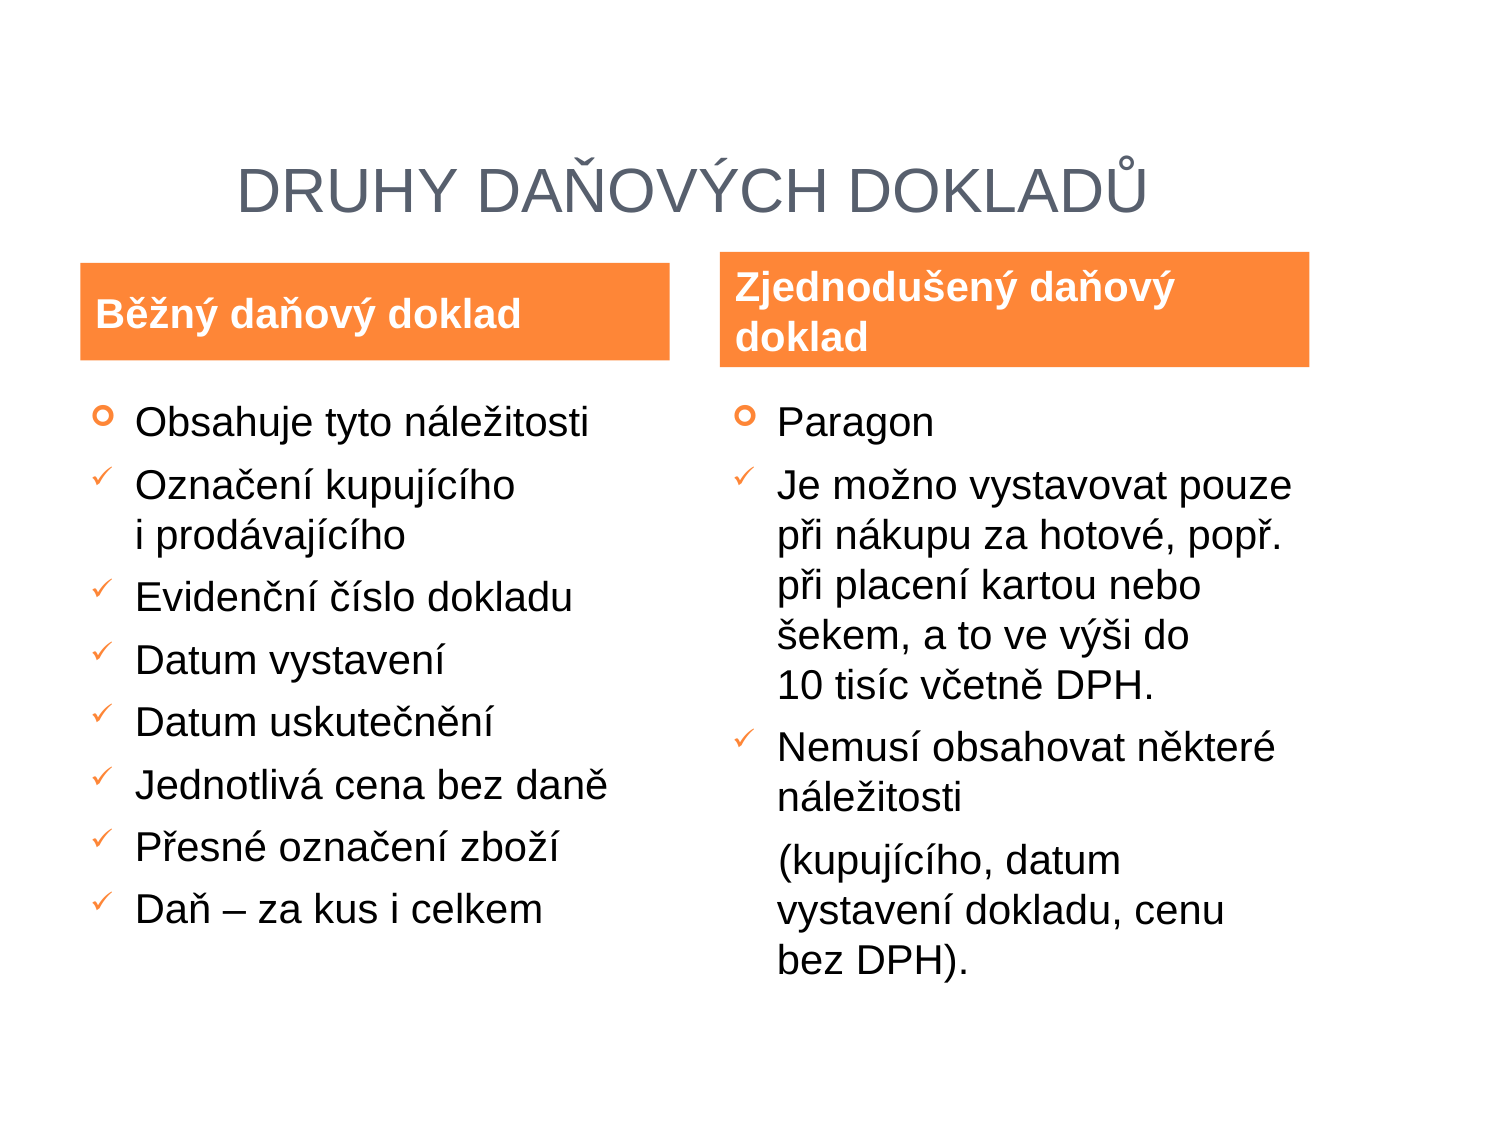

# DRUHY DAŇOVÝCH DOKLADŮ
Zjednodušený daňový doklad
Běžný daňový doklad
Obsahuje tyto náležitosti
Označení kupujícího
i prodávajícího
Evidenční číslo dokladu
Datum vystavení
Datum uskutečnění
Jednotlivá cena bez daně
Přesné označení zboží
Daň – za kus i celkem
Paragon
Je možno vystavovat pouze při nákupu za hotové, popř. při placení kartou nebo šekem, a to ve výši do
10 tisíc včetně DPH.
Nemusí obsahovat některé náležitosti
 (kupujícího, datum vystavení dokladu, cenu bez DPH).